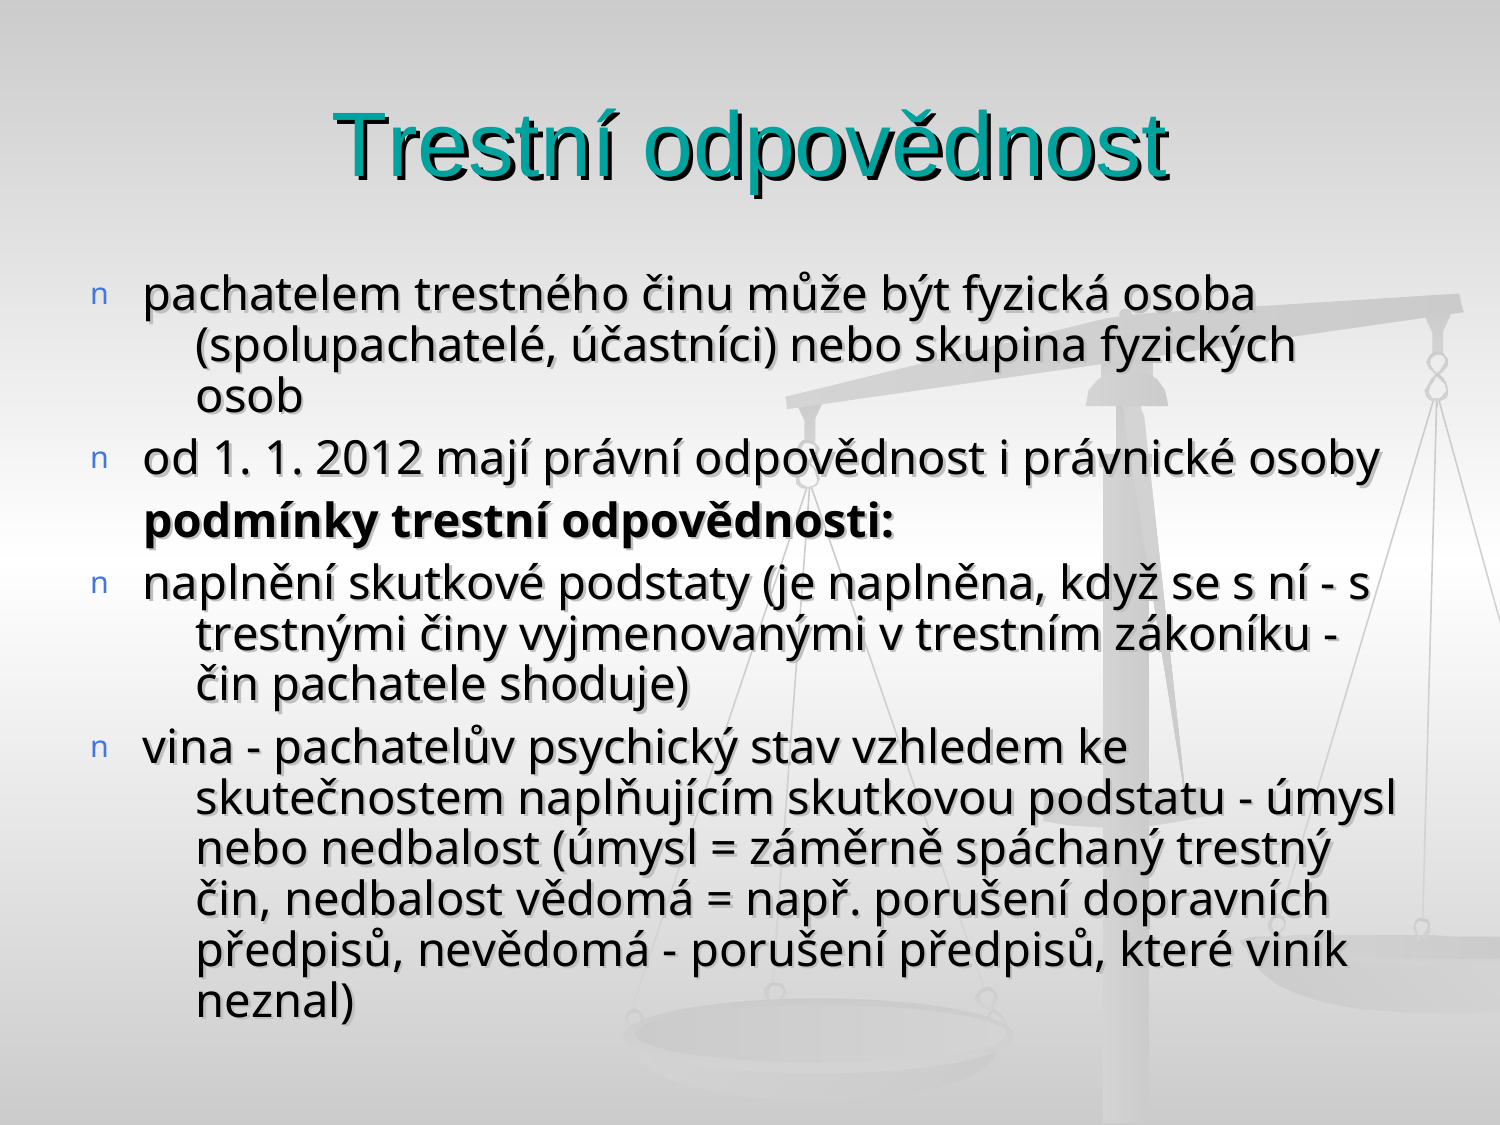

# Trestní odpovědnost
pachatelem trestného činu může být fyzická osoba (spolupachatelé, účastníci) nebo skupina fyzických osob
od 1. 1. 2012 mají právní odpovědnost i právnické osoby
podmínky trestní odpovědnosti:
naplnění skutkové podstaty (je naplněna, když se s ní - s trestnými činy vyjmenovanými v trestním zákoníku - čin pachatele shoduje)
vina - pachatelův psychický stav vzhledem ke skutečnostem naplňujícím skutkovou podstatu - úmysl nebo nedbalost (úmysl = záměrně spáchaný trestný čin, nedbalost vědomá = např. porušení dopravních předpisů, nevědomá - porušení předpisů, které viník neznal)